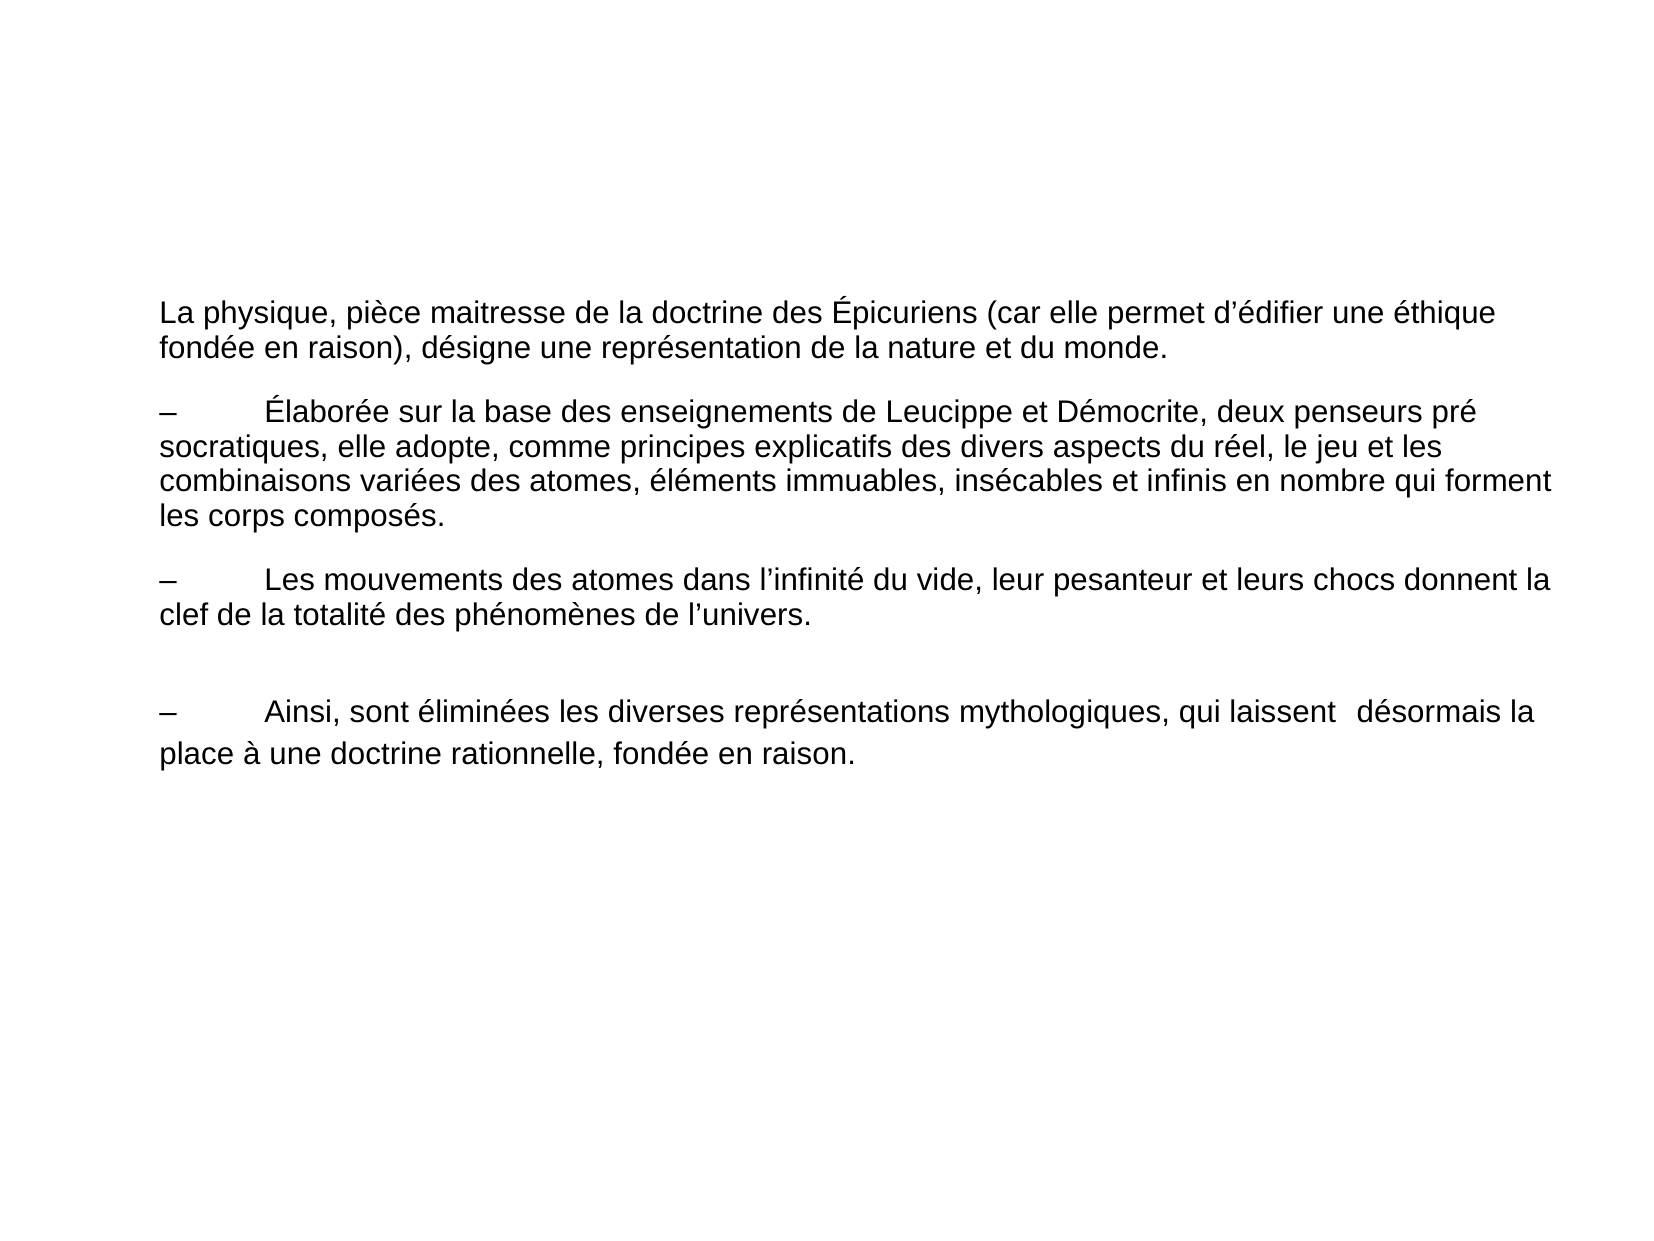

#
La physique, pièce maitresse de la doctrine des Épicuriens (car elle permet d’édifier une éthique fondée en raison), désigne une représentation de la nature et du monde.
– Élaborée sur la base des enseignements de Leucippe et Démocrite, deux penseurs pré socratiques, elle adopte, comme principes explicatifs des divers aspects du réel, le jeu et les combinaisons variées des atomes, éléments immuables, insécables et infinis en nombre qui forment les corps composés.
– Les mouvements des atomes dans l’infinité du vide, leur pesanteur et leurs chocs donnent la clef de la totalité des phénomènes de l’univers.
– Ainsi, sont éliminées les diverses représentations mythologiques, qui laissent désormais la place à une doctrine rationnelle, fondée en raison.